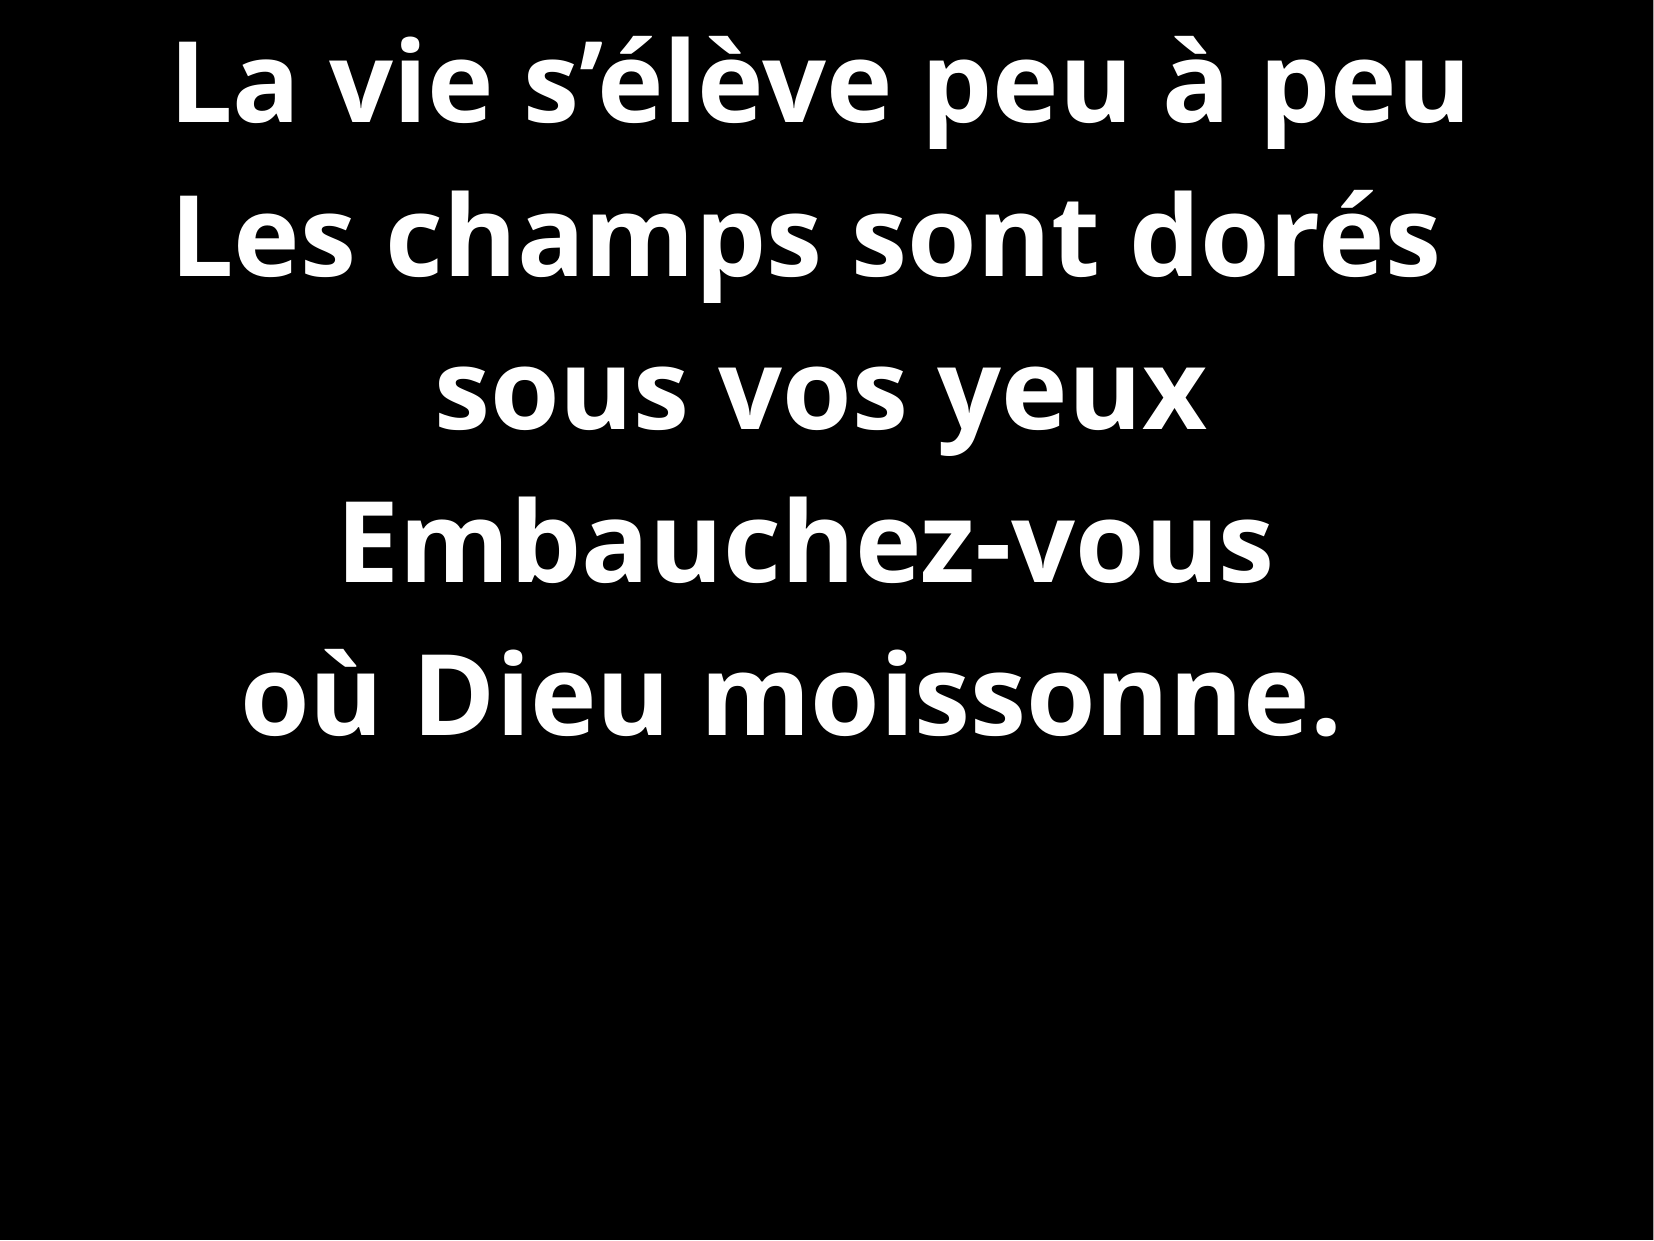

# La vie s’élève peu à peu
Les champs sont dorés
sous vos yeux
Embauchez-vous
où Dieu moissonne.